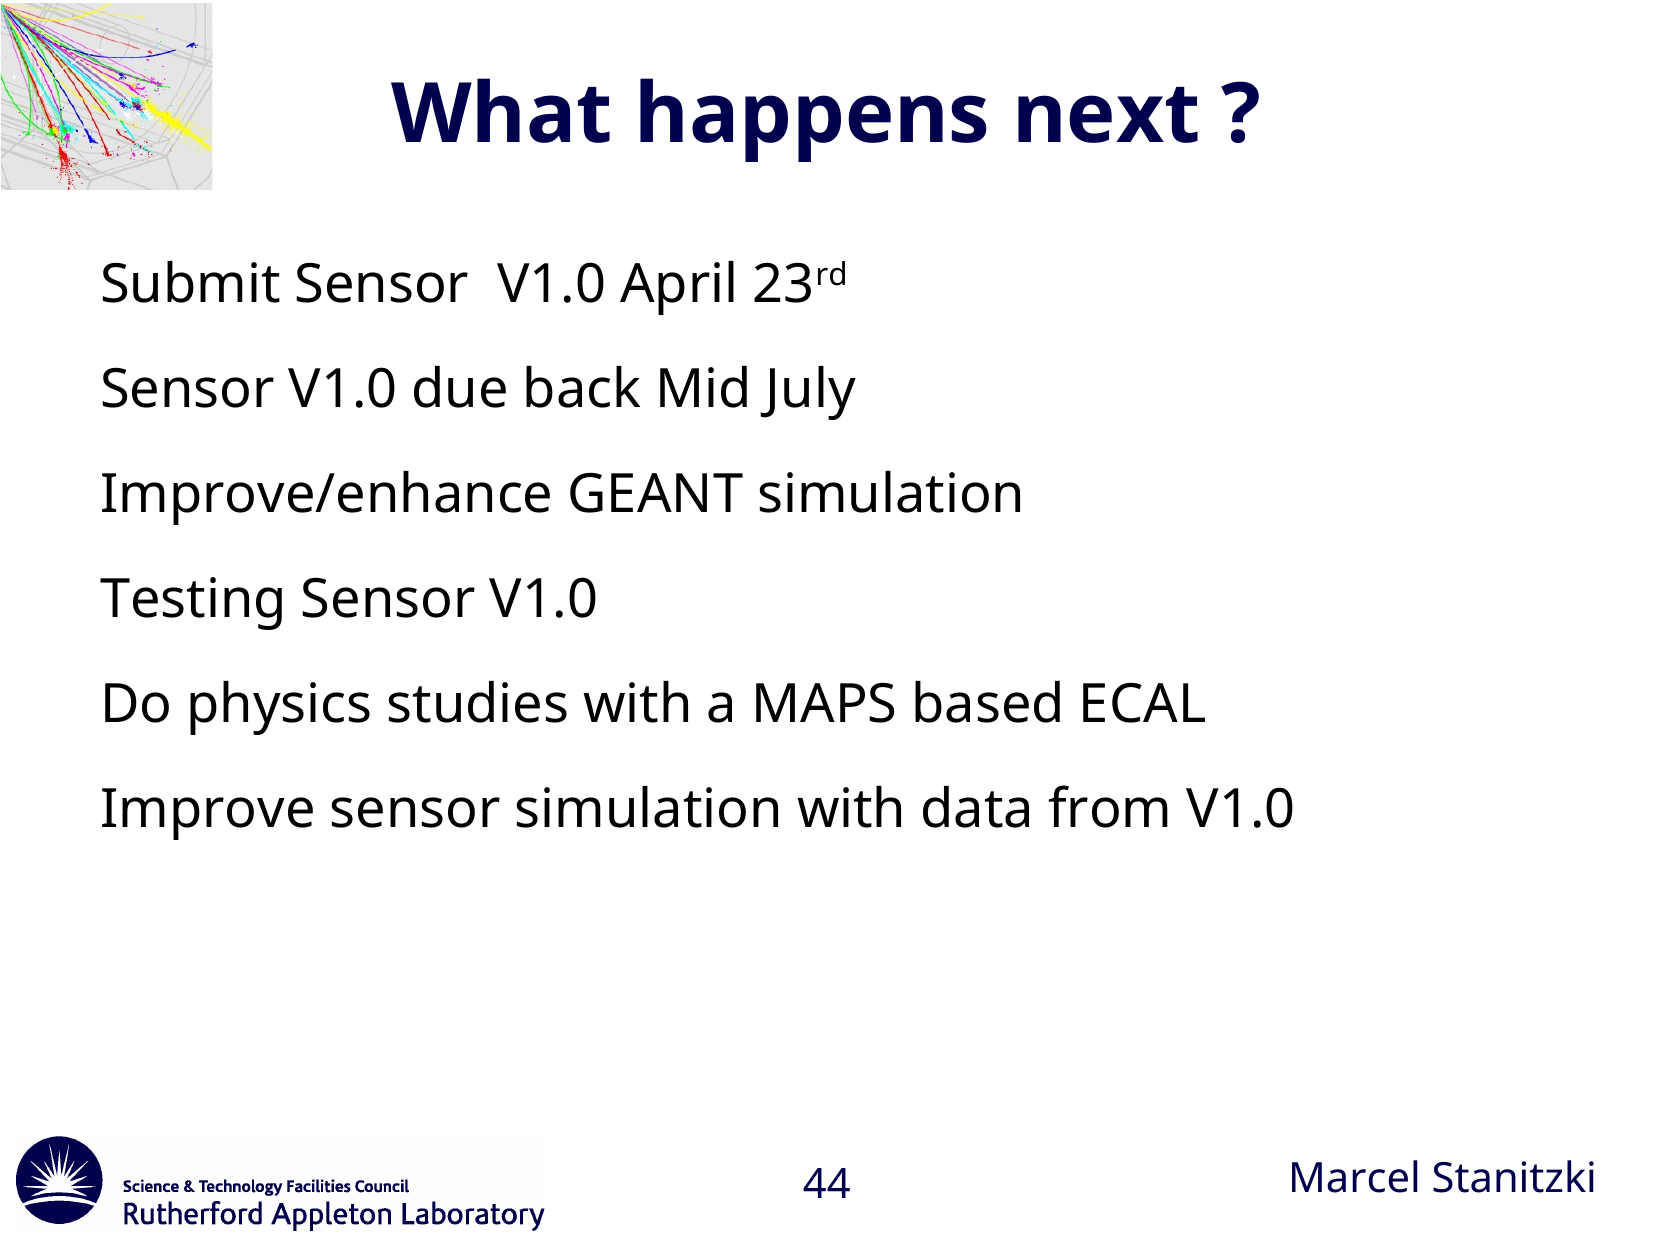

# What happens next ?
Submit Sensor V1.0 April 23rd
Sensor V1.0 due back Mid July
Improve/enhance GEANT simulation
Testing Sensor V1.0
Do physics studies with a MAPS based ECAL
Improve sensor simulation with data from V1.0